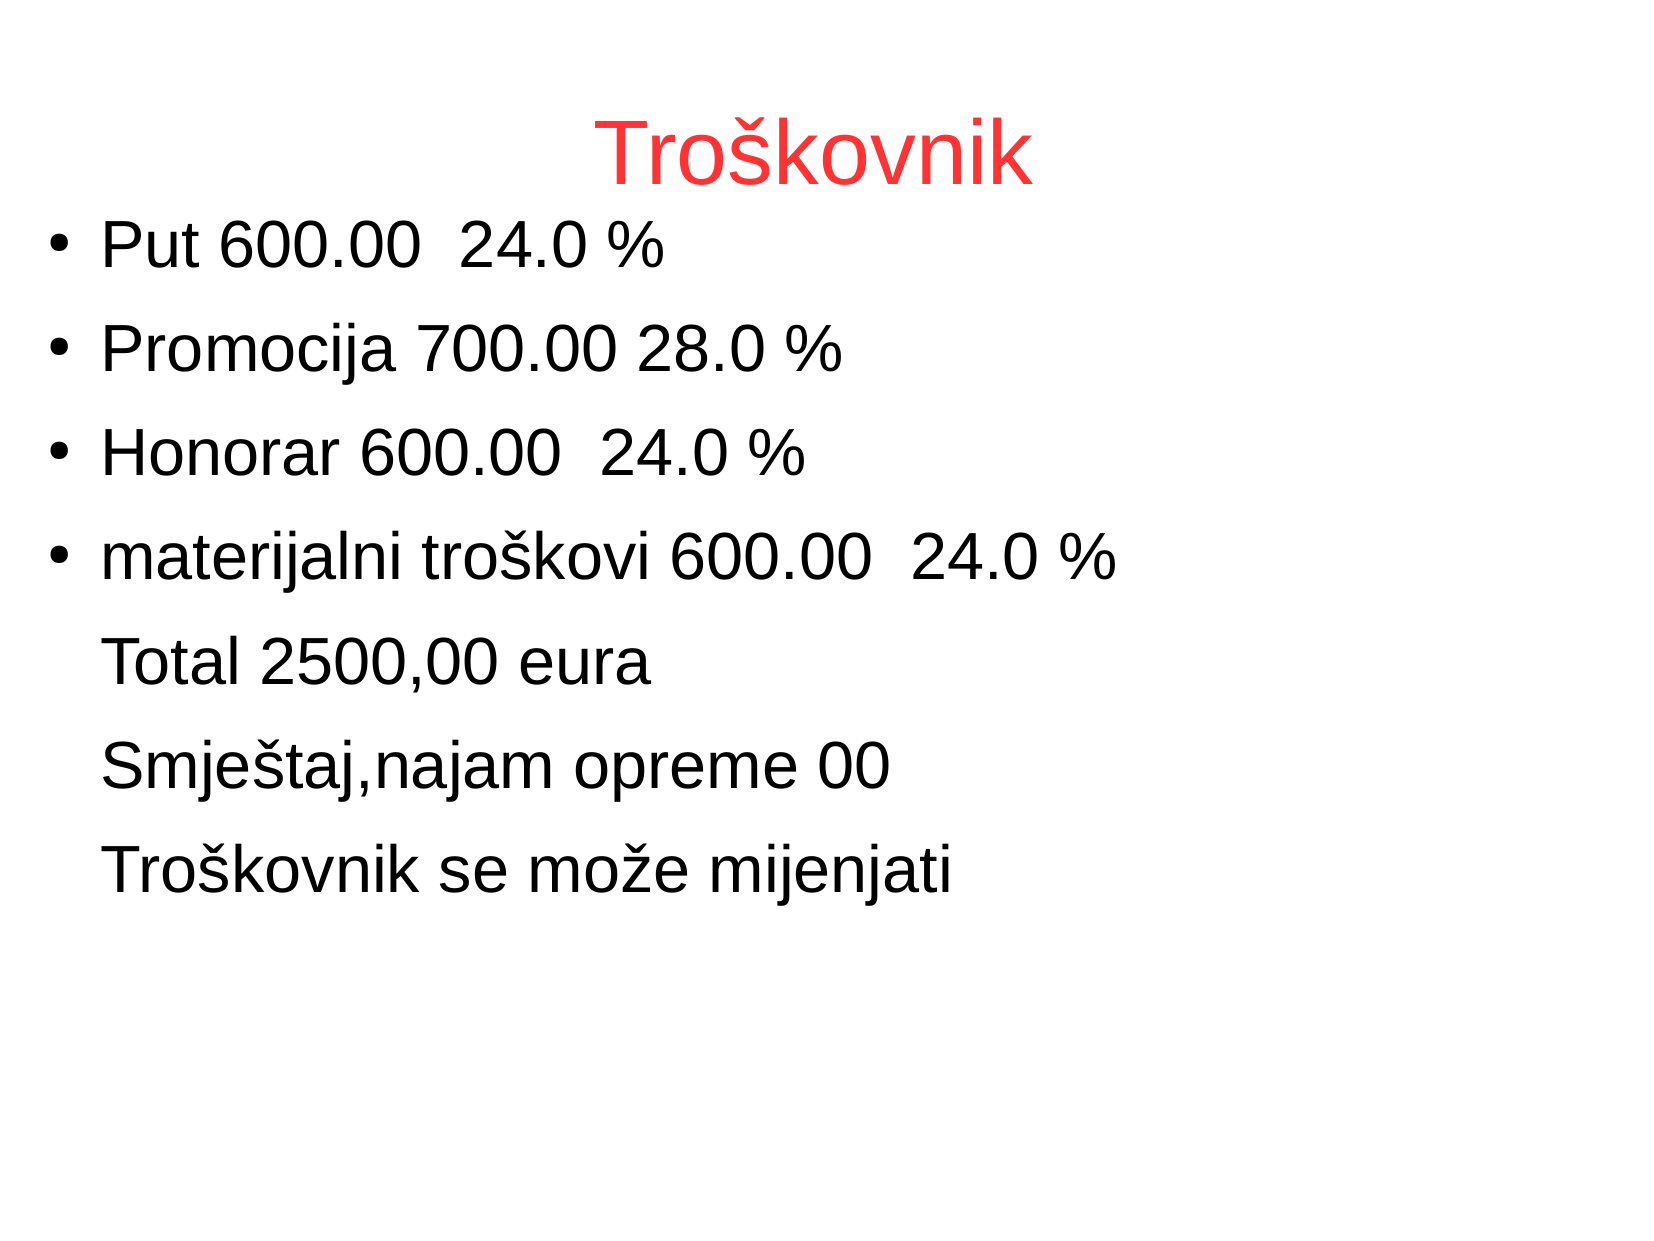

# Troškovnik
Put 600.00 24.0 %
Promocija 700.00 28.0 %
Honorar 600.00 24.0 %
materijalni troškovi 600.00 24.0 %
Total 2500,00 eura
Smještaj,najam opreme 00
Troškovnik se može mijenjati